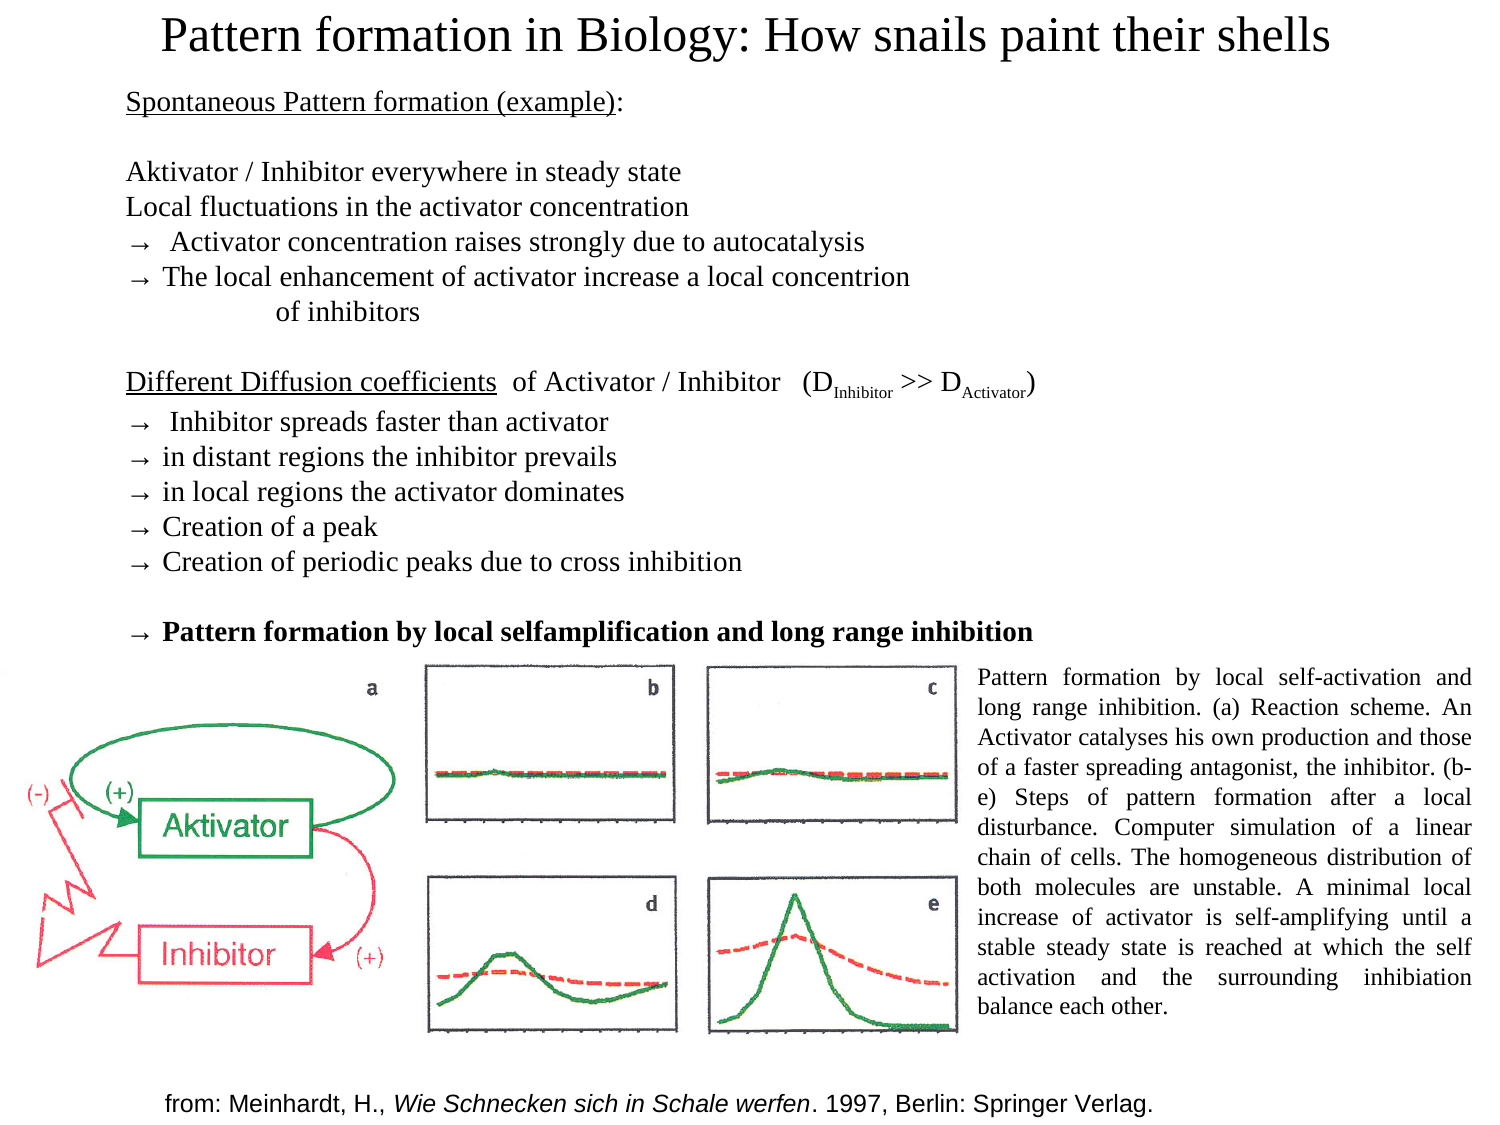

# Pattern formation in Biology: How snails paint their shells
Spontaneous Pattern formation (example):
Aktivator / Inhibitor everywhere in steady state
Local fluctuations in the activator concentration
→ Activator concentration raises strongly due to autocatalysis
→ The local enhancement of activator increase a local concentrion
	of inhibitors
Different Diffusion coefficients of Activator / Inhibitor (DInhibitor >> DActivator)
→ Inhibitor spreads faster than activator
→ in distant regions the inhibitor prevails
→ in local regions the activator dominates
→ Creation of a peak
→ Creation of periodic peaks due to cross inhibition
→ Pattern formation by local selfamplification and long range inhibition
Pattern formation by local self-activation and long range inhibition. (a) Reaction scheme. An Activator catalyses his own production and those of a faster spreading antagonist, the inhibitor. (b-e) Steps of pattern formation after a local disturbance. Computer simulation of a linear chain of cells. The homogeneous distribution of both molecules are unstable. A minimal local increase of activator is self-amplifying until a stable steady state is reached at which the self activation and the surrounding inhibiation balance each other.
from: Meinhardt, H., Wie Schnecken sich in Schale werfen. 1997, Berlin: Springer Verlag.